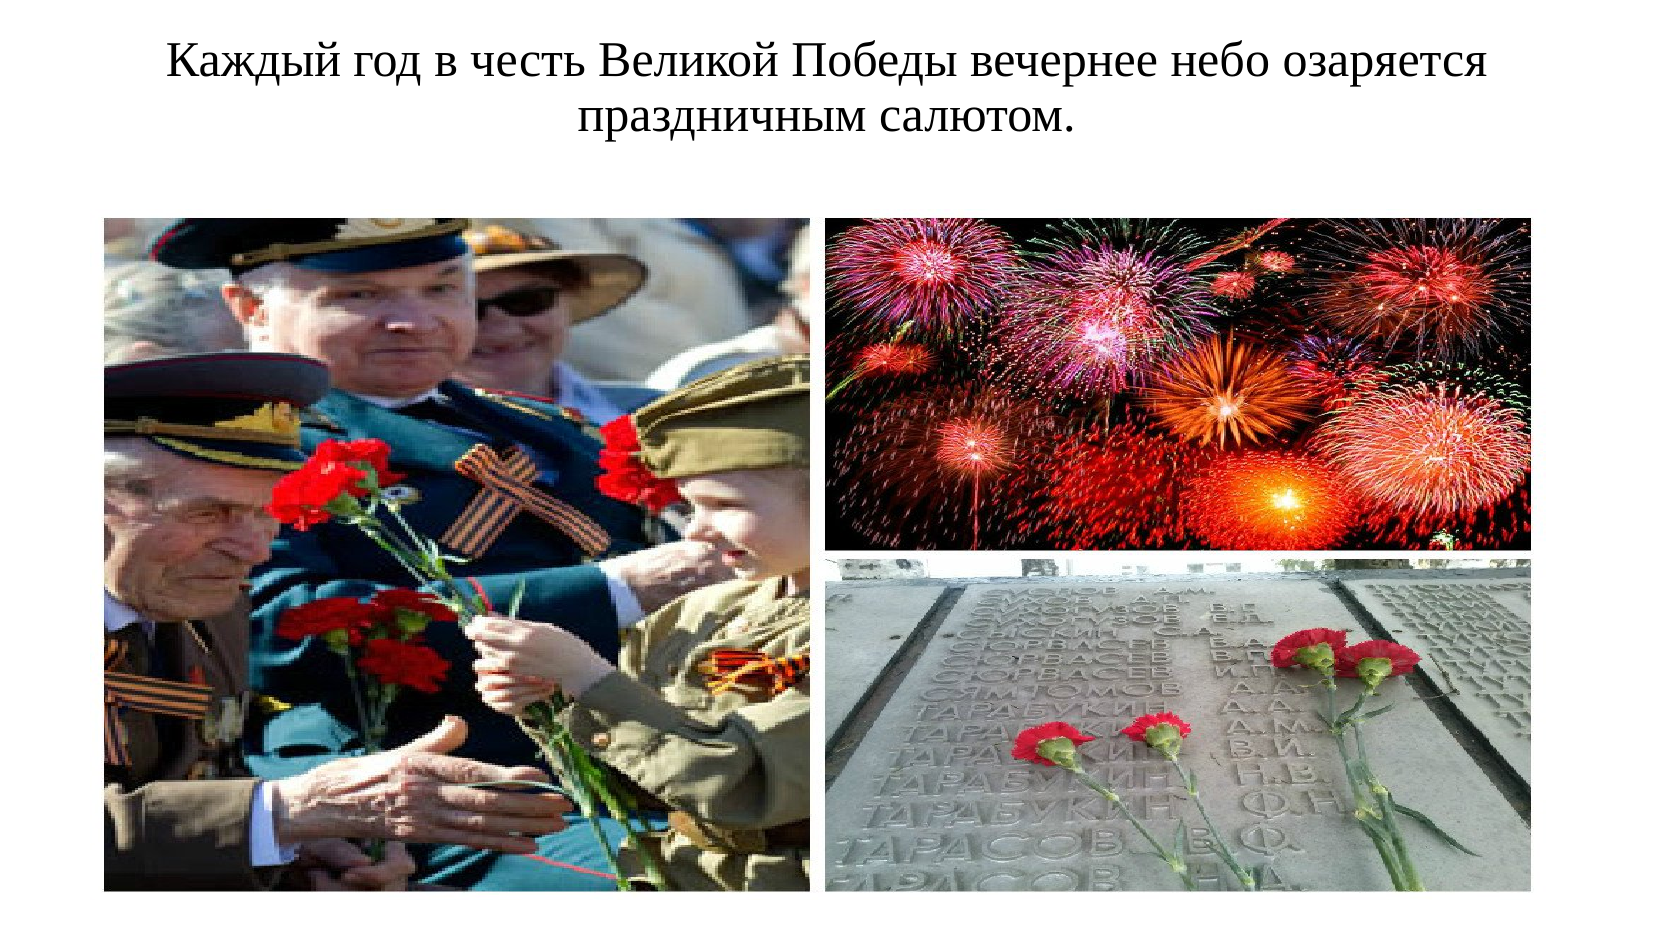

# Каждый год в честь Великой Победы вечернее небо озаряется праздничным салютом.